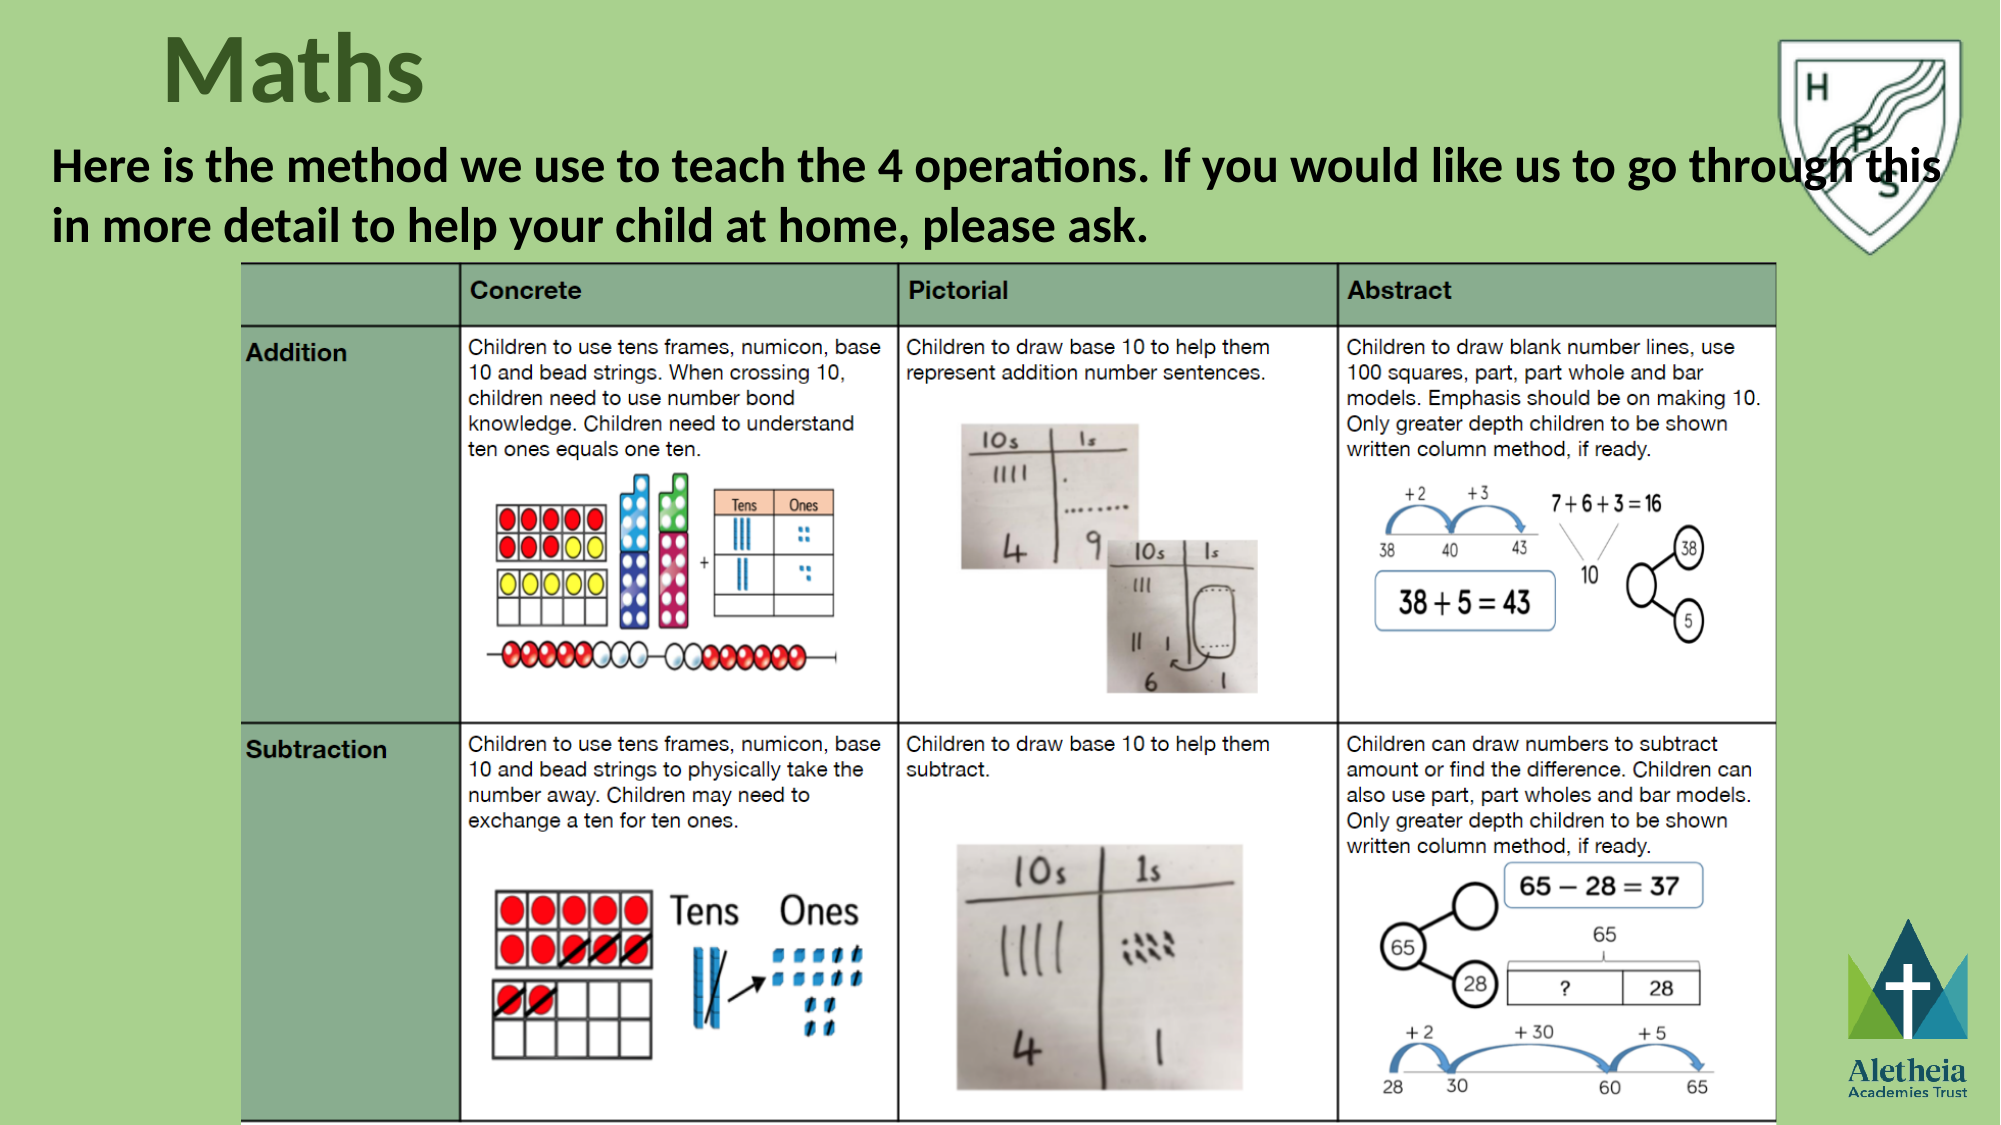

Maths
Here is the method we use to teach the 4 operations. If you would like us to go through this in more detail to help your child at home, please ask.
Values: Compassion – Integrity – Thankfulness – Respect – Resilience
Drivers: Curiosity – Aspiration – Diversity – Independence